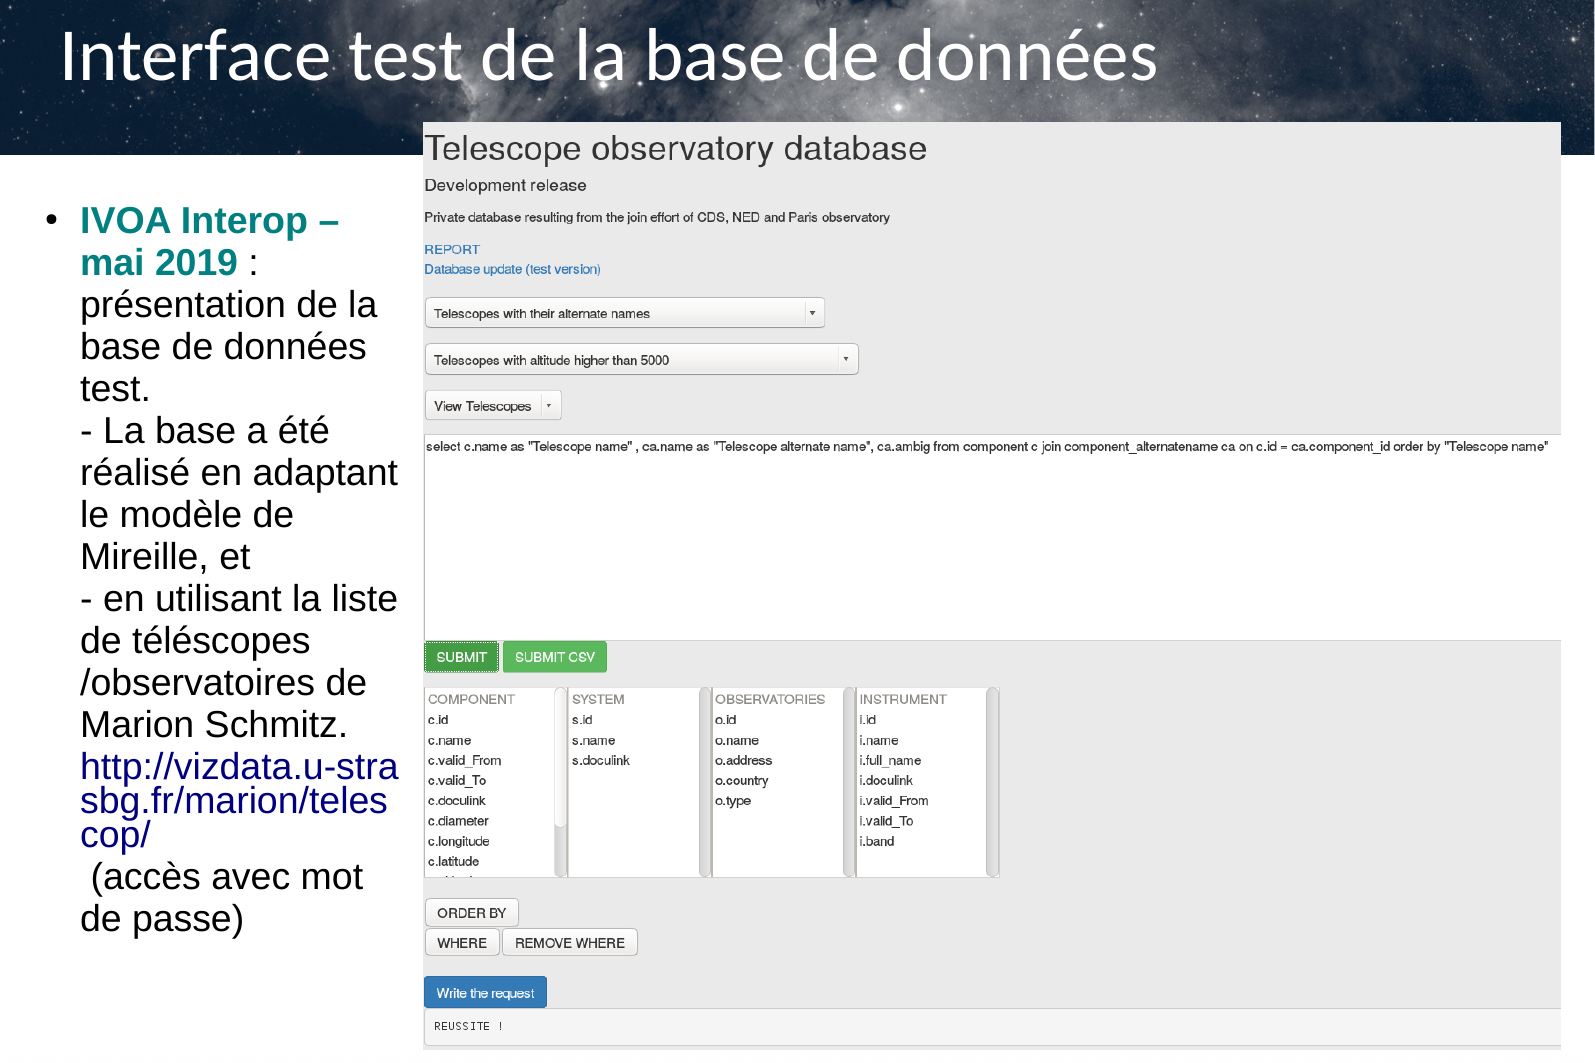

# Interface test de la base de données
IVOA Interop – mai 2019 : présentation de la base de données test.
- La base a été réalisé en adaptant le modèle de Mireille, et
- en utilisant la liste de téléscopes /observatoires de Marion Schmitz.
http://vizdata.u-strasbg.fr/marion/telescop/ (accès avec mot de passe)